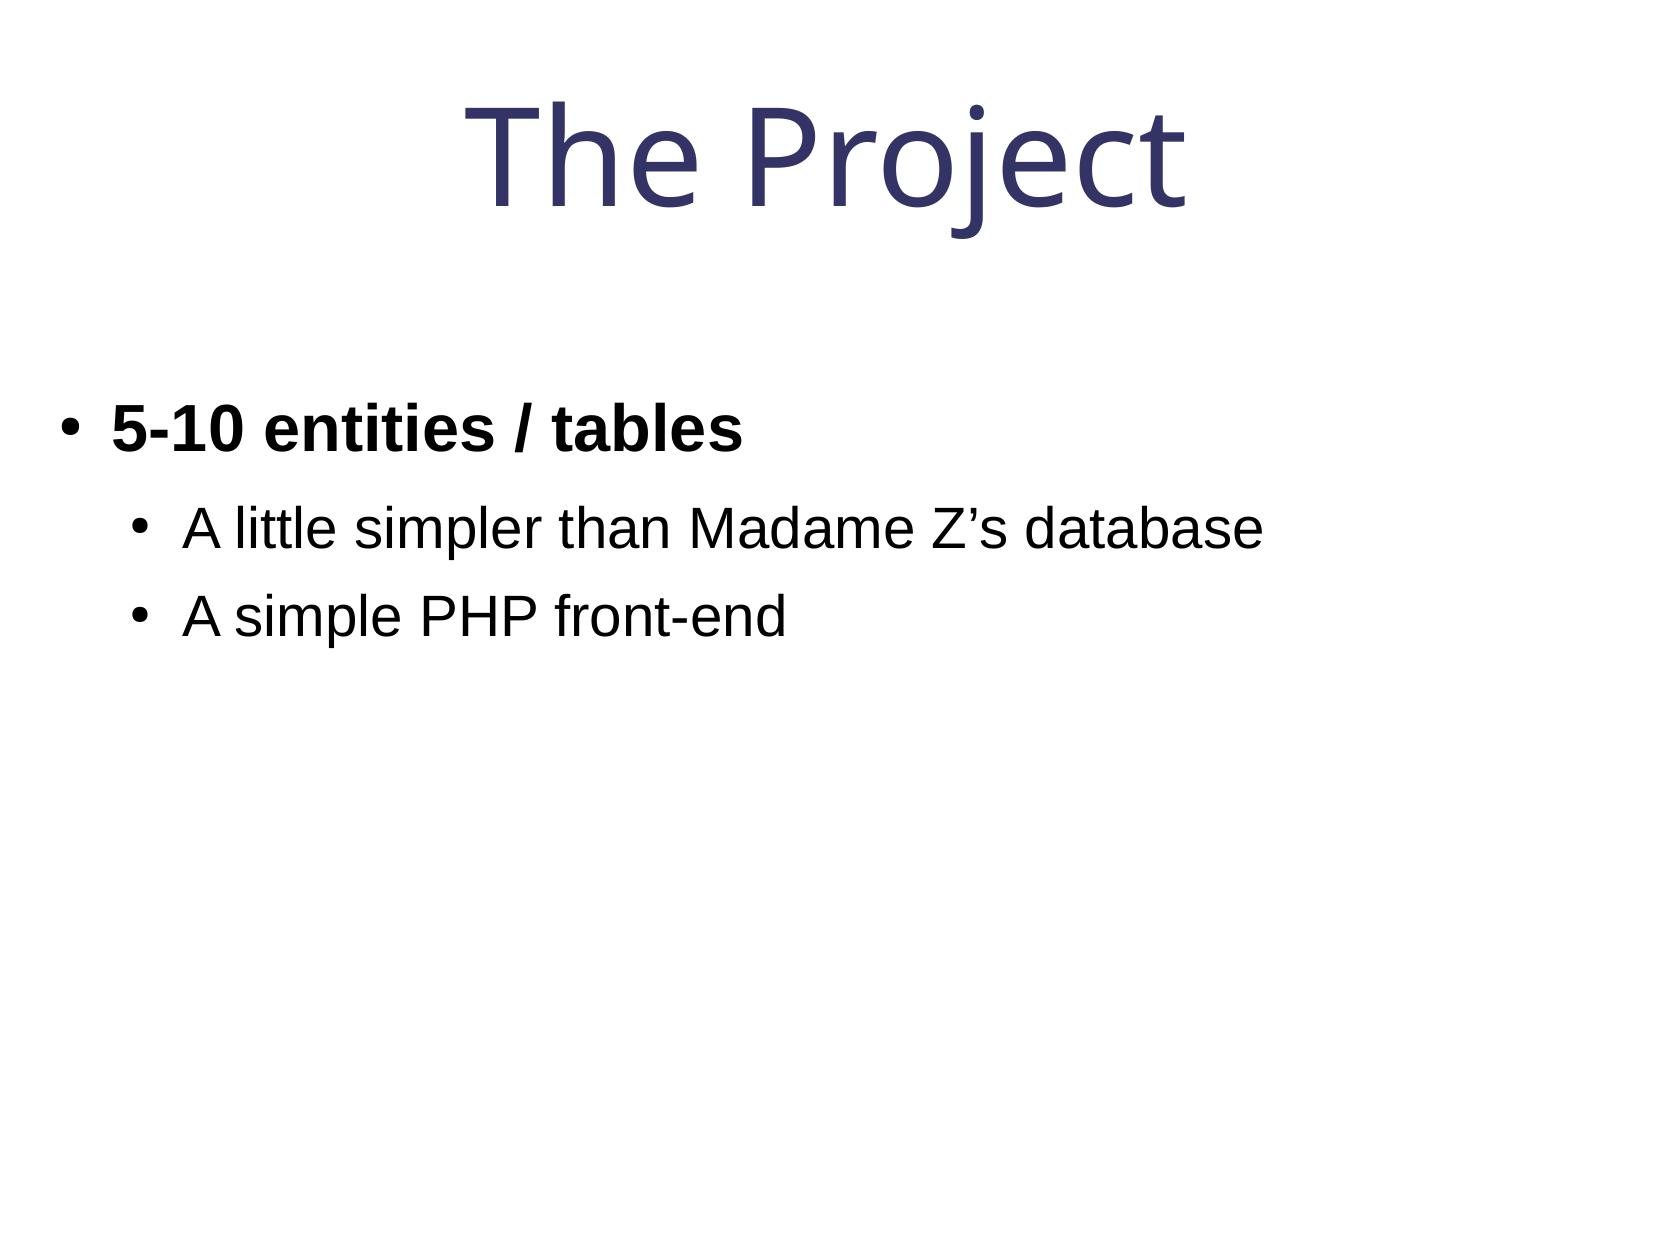

# The Project
5-10 entities / tables
A little simpler than Madame Z’s database
A simple PHP front-end